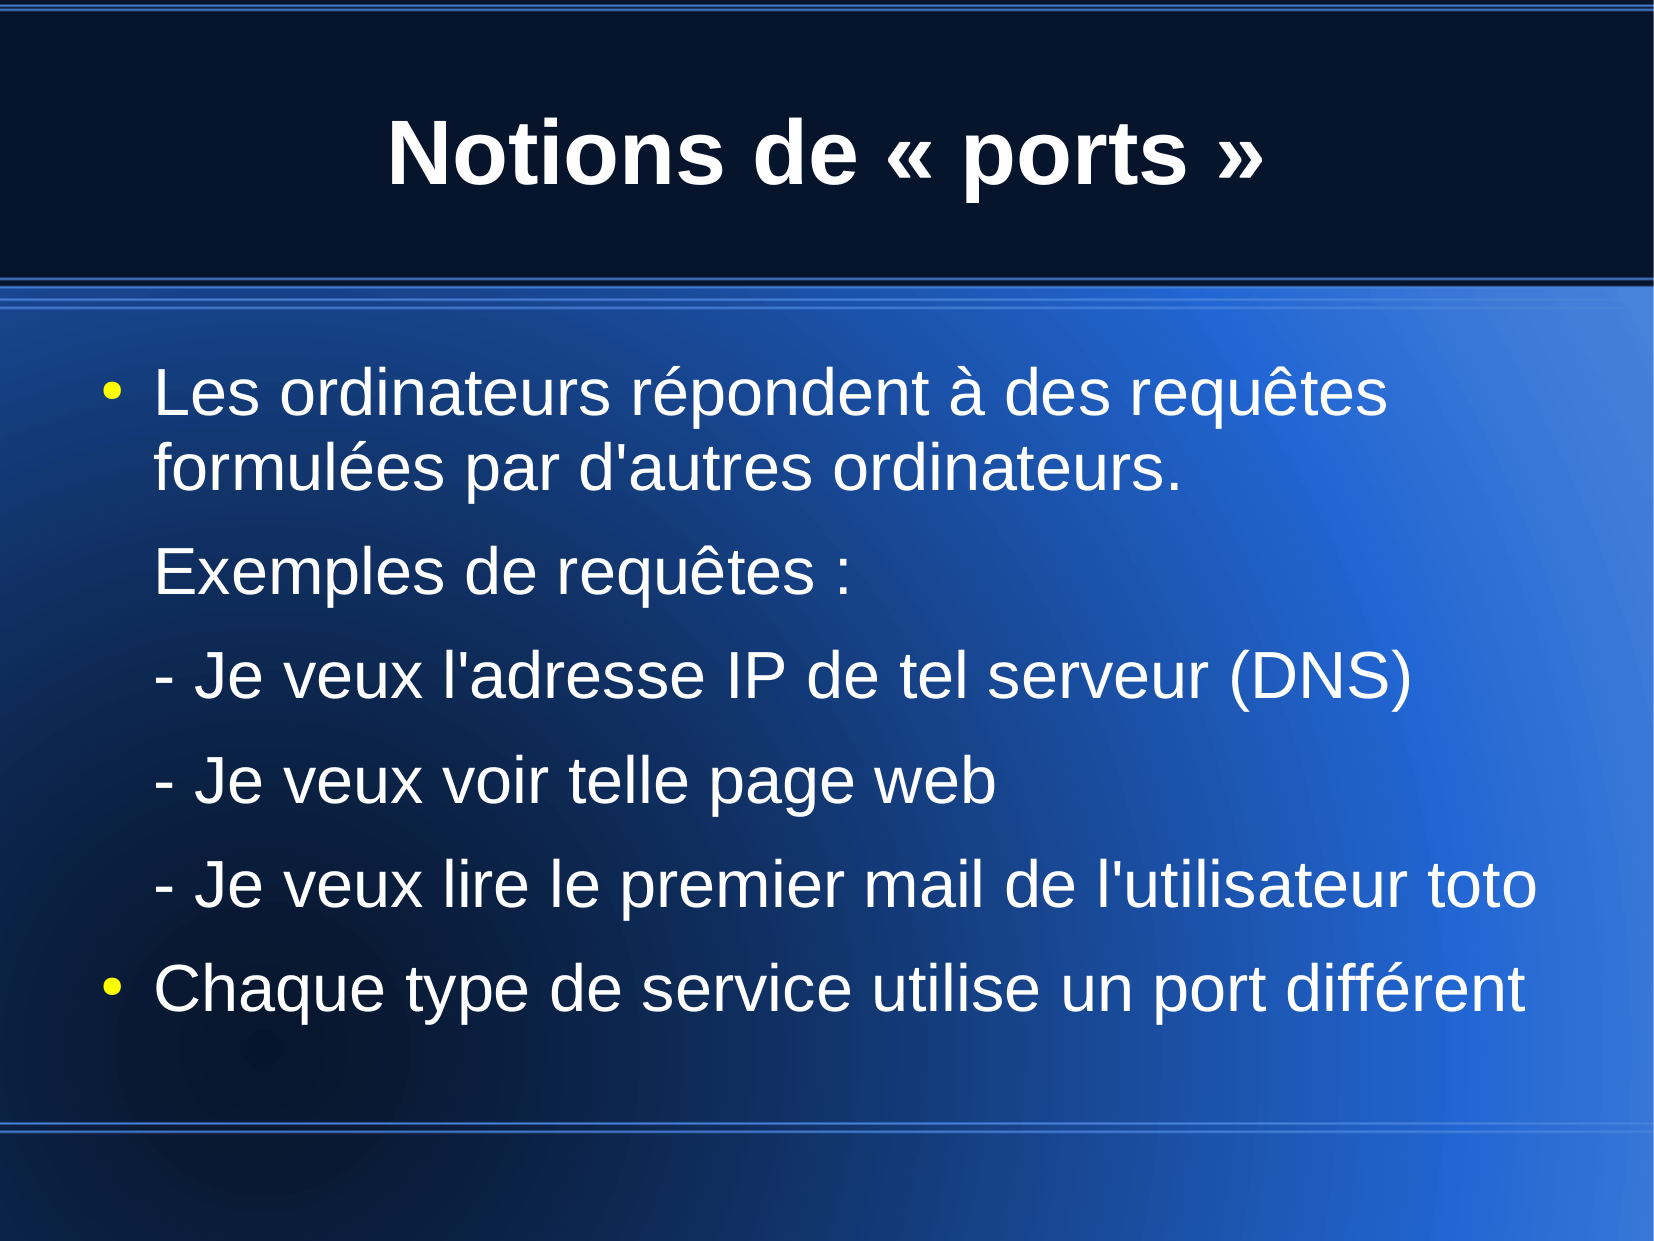

# Notions de « ports »
Les ordinateurs répondent à des requêtes formulées par d'autres ordinateurs.
Exemples de requêtes :
- Je veux l'adresse IP de tel serveur (DNS)
- Je veux voir telle page web
- Je veux lire le premier mail de l'utilisateur toto
Chaque type de service utilise un port différent